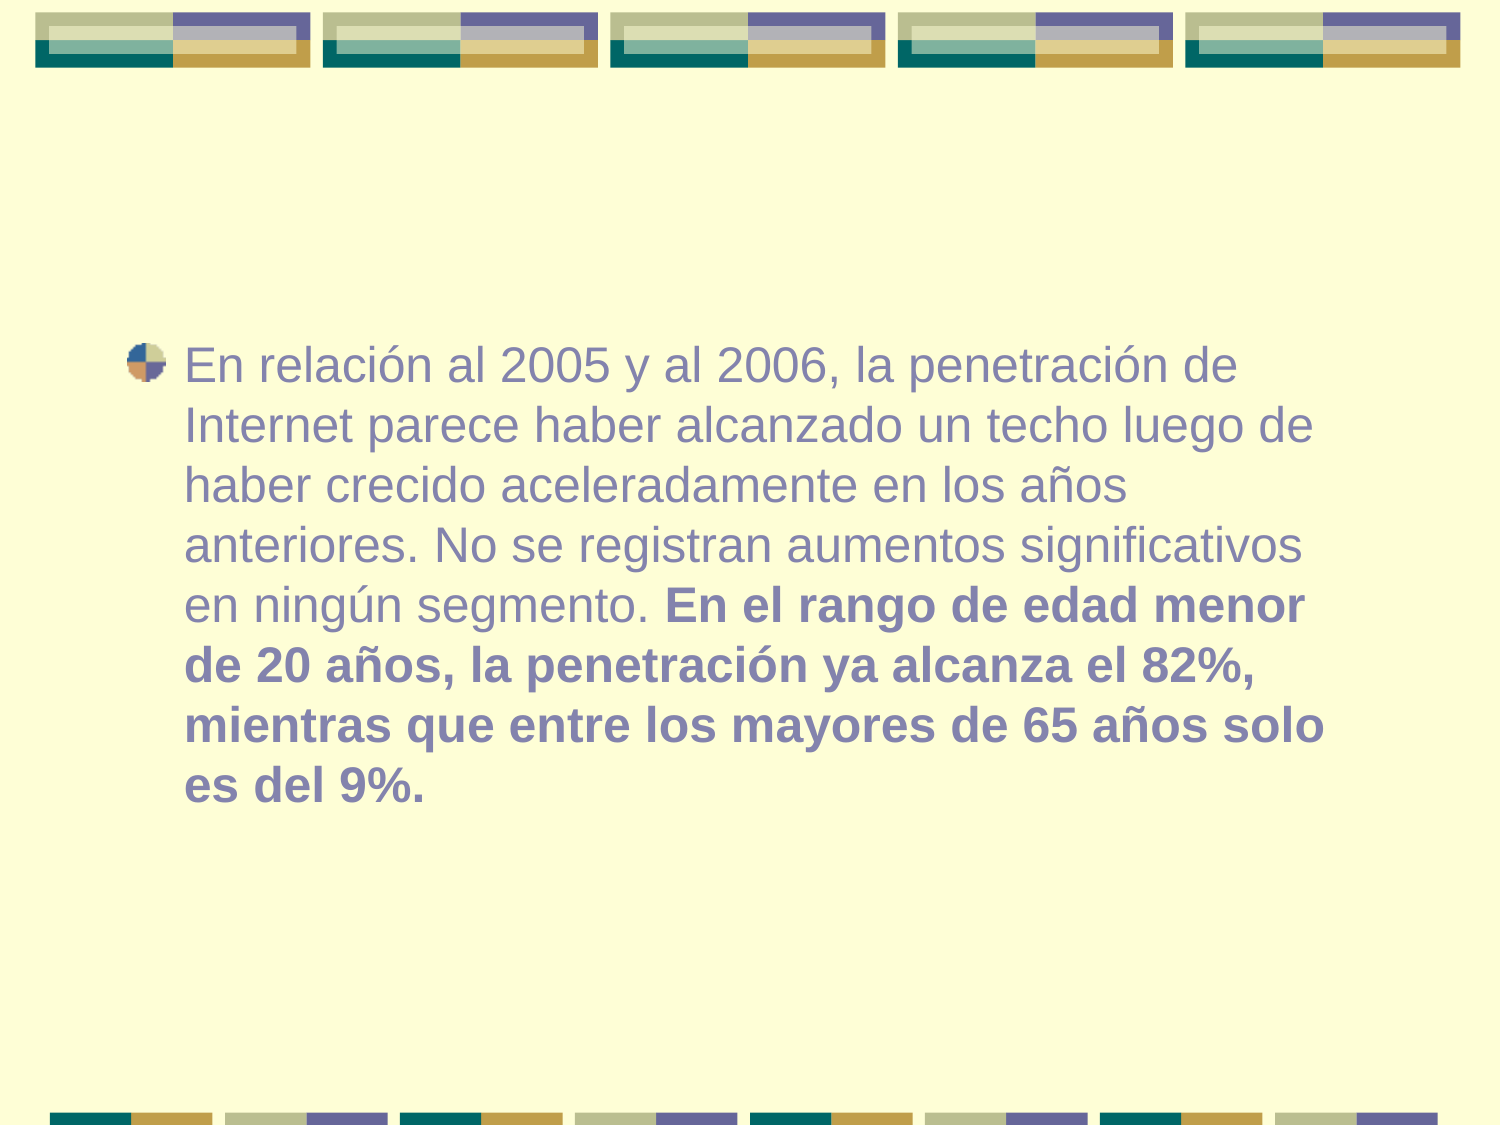

#
En relación al 2005 y al 2006, la penetración de Internet parece haber alcanzado un techo luego de haber crecido aceleradamente en los años anteriores. No se registran aumentos significativos en ningún segmento. En el rango de edad menor de 20 años, la penetración ya alcanza el 82%, mientras que entre los mayores de 65 años solo es del 9%.